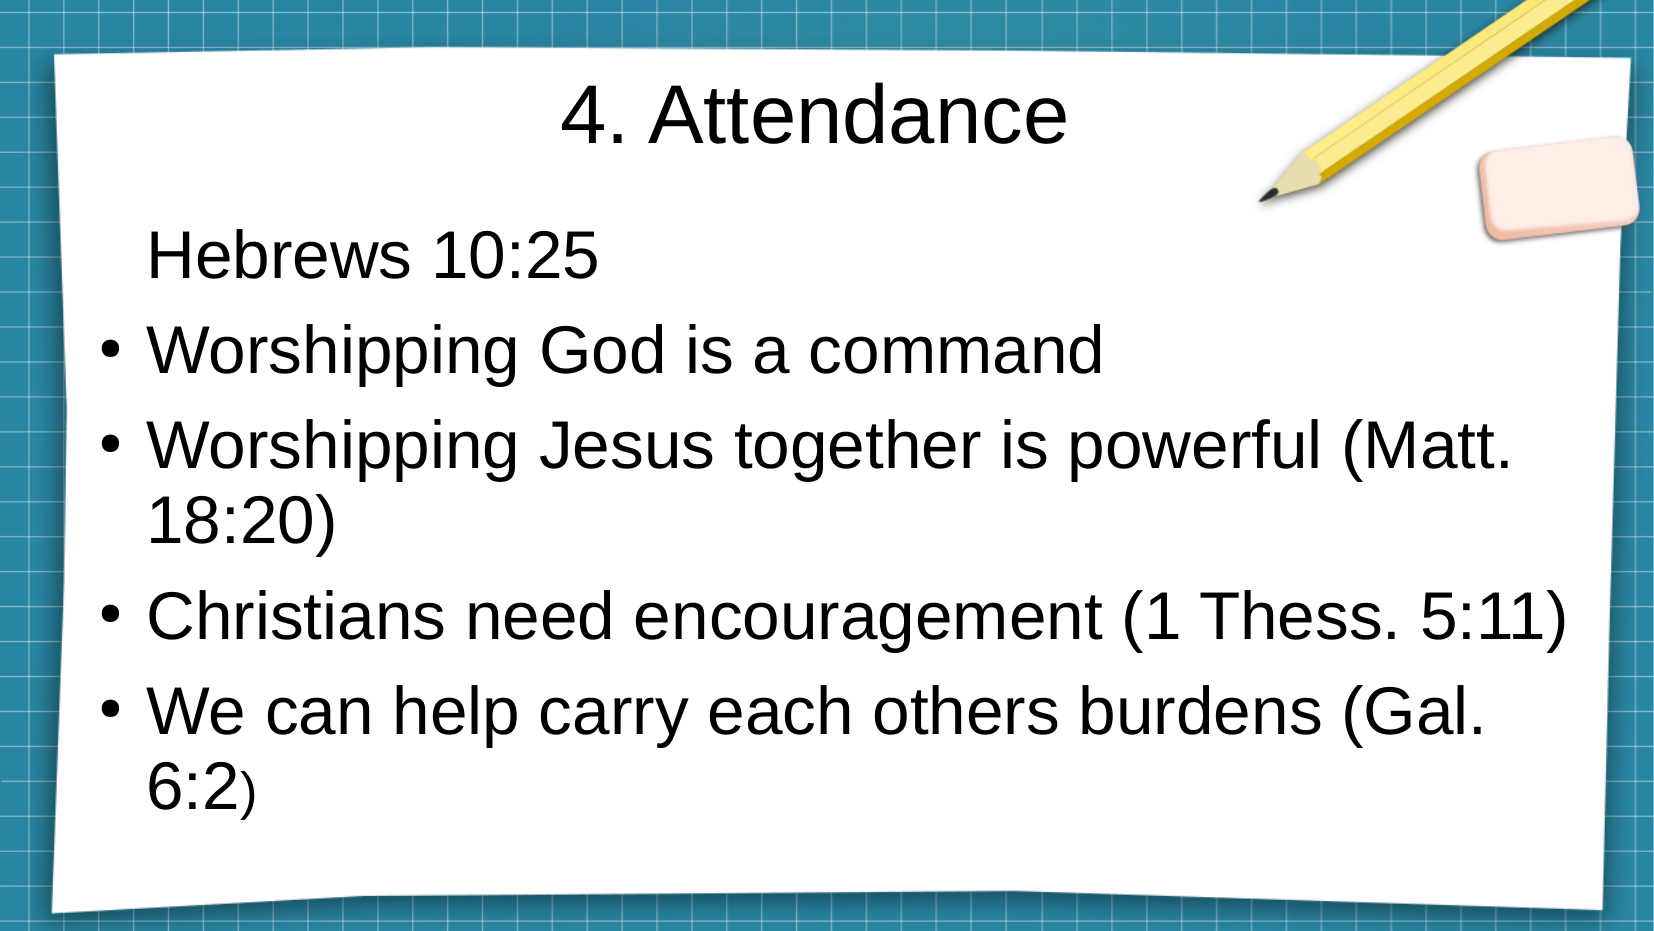

# 4. Attendance
Hebrews 10:25
Worshipping God is a command
Worshipping Jesus together is powerful (Matt. 18:20)
Christians need encouragement (1 Thess. 5:11)
We can help carry each others burdens (Gal. 6:2)